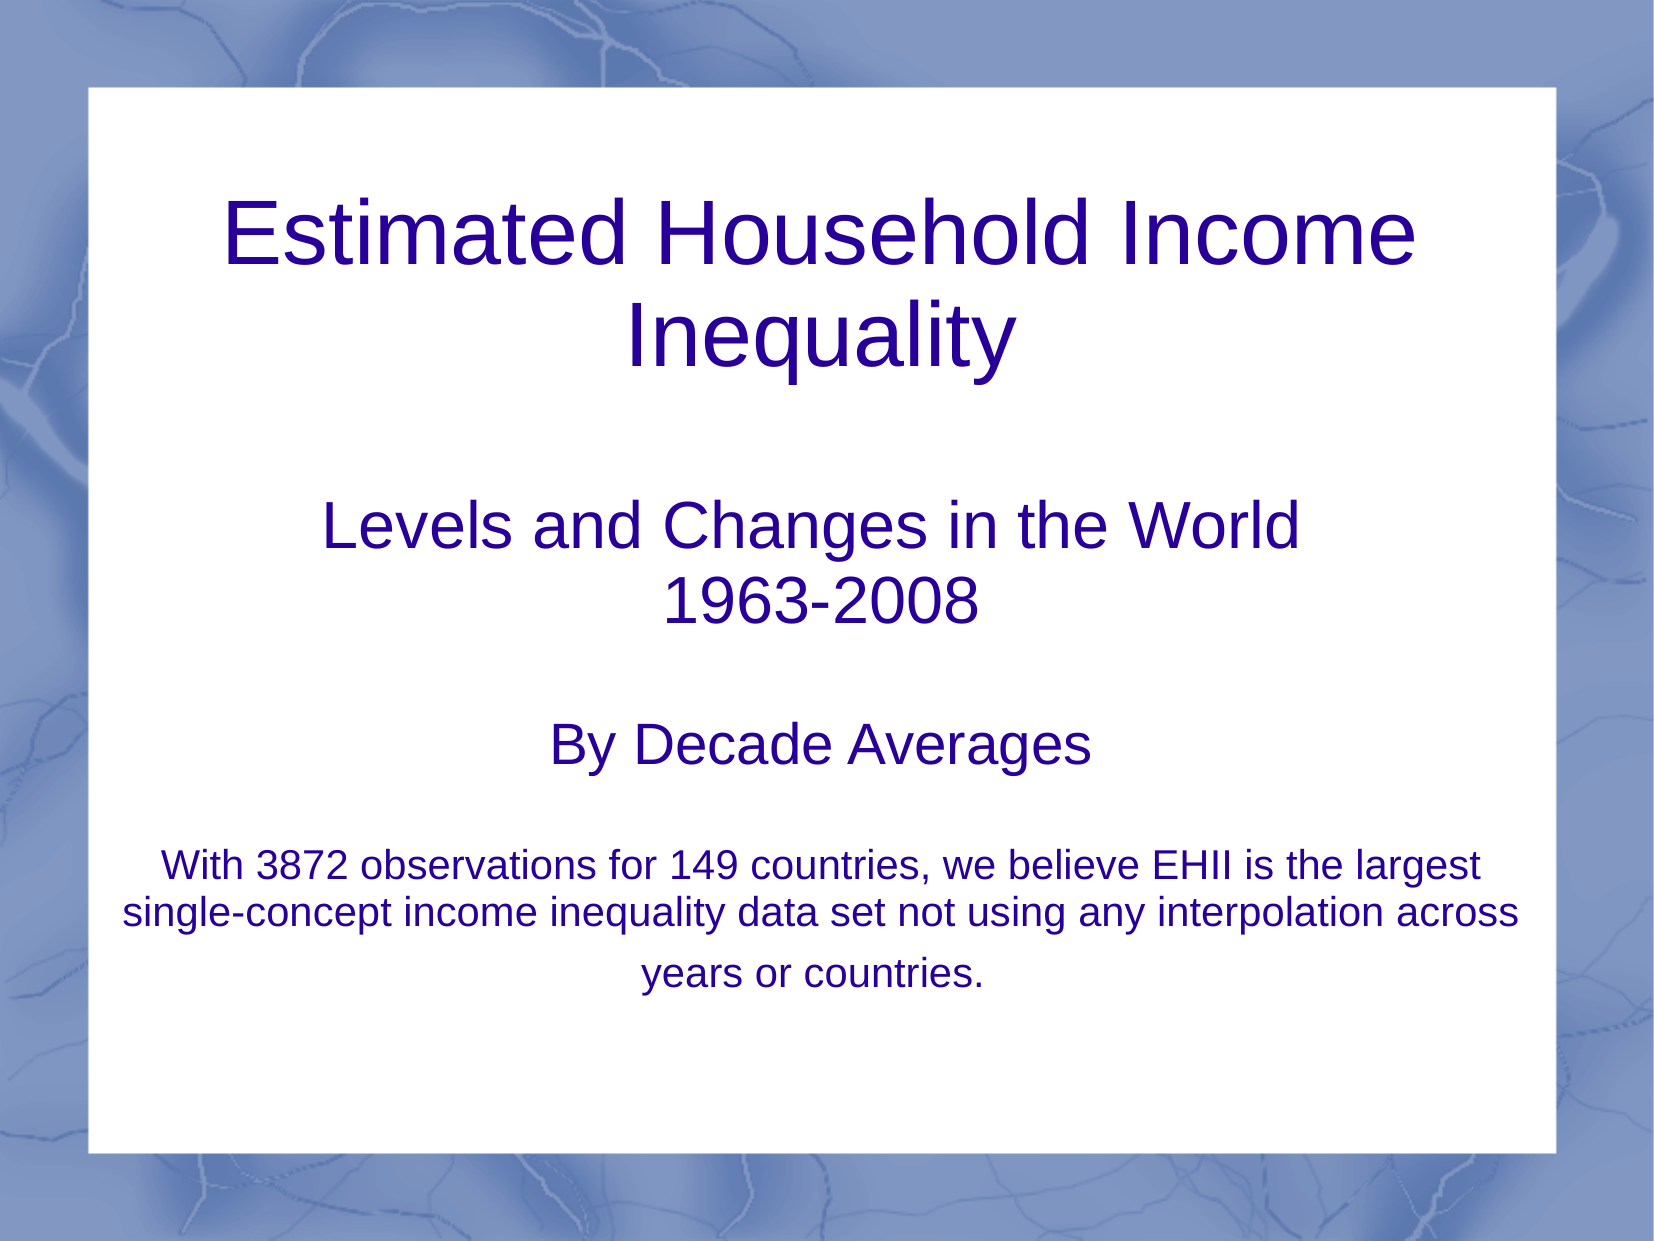

# Estimated Household Income Inequality Levels and Changes in the World 1963-2008 By Decade Averages With 3872 observations for 149 countries, we believe EHII is the largest single-concept income inequality data set not using any interpolation across years or countries.